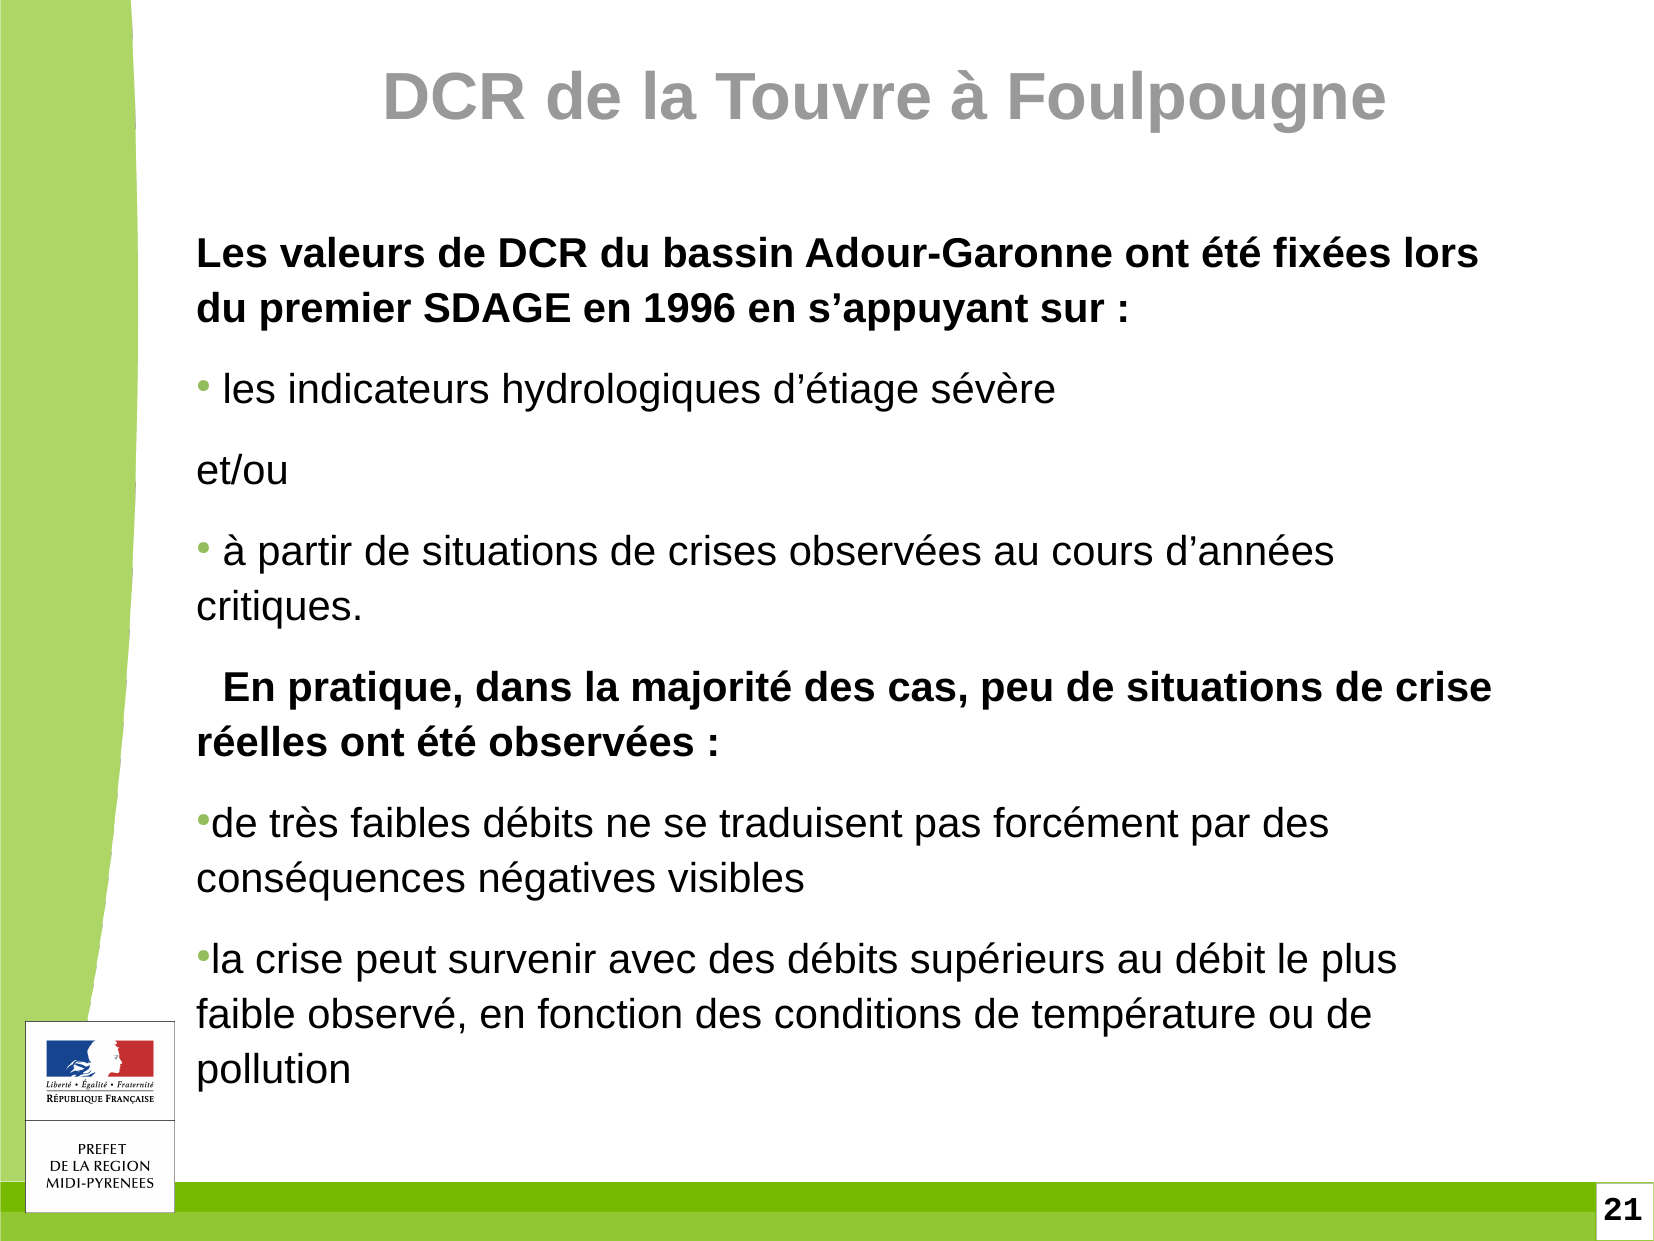

# DCR de la Touvre à Foulpougne
Les valeurs de DCR du bassin Adour-Garonne ont été fixées lors du premier SDAGE en 1996 en s’appuyant sur :
 les indicateurs hydrologiques d’étiage sévère
et/ou
 à partir de situations de crises observées au cours d’années critiques.
 En pratique, dans la majorité des cas, peu de situations de crise réelles ont été observées :
de très faibles débits ne se traduisent pas forcément par des conséquences négatives visibles
la crise peut survenir avec des débits supérieurs au débit le plus faible observé, en fonction des conditions de température ou de pollution
21